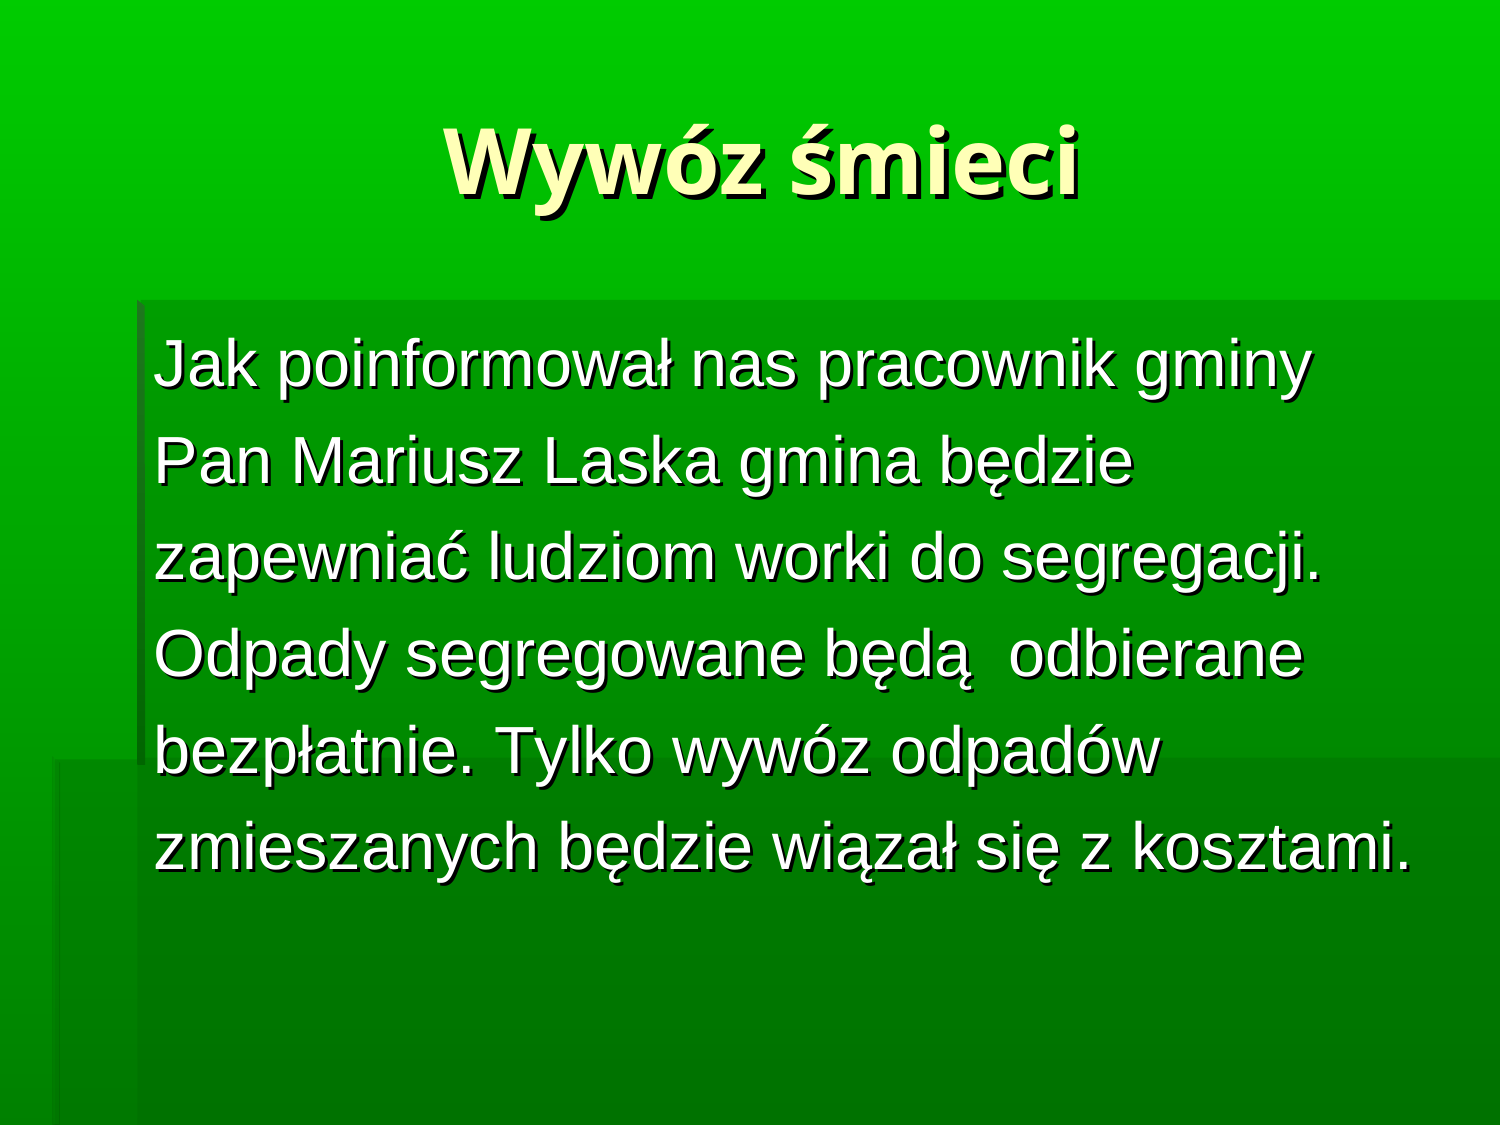

# Wywóz śmieci
Jak poinformował nas pracownik gminy
Pan Mariusz Laska gmina będzie
zapewniać ludziom worki do segregacji.
Odpady segregowane będą odbierane
bezpłatnie. Tylko wywóz odpadów
zmieszanych będzie wiązał się z kosztami.